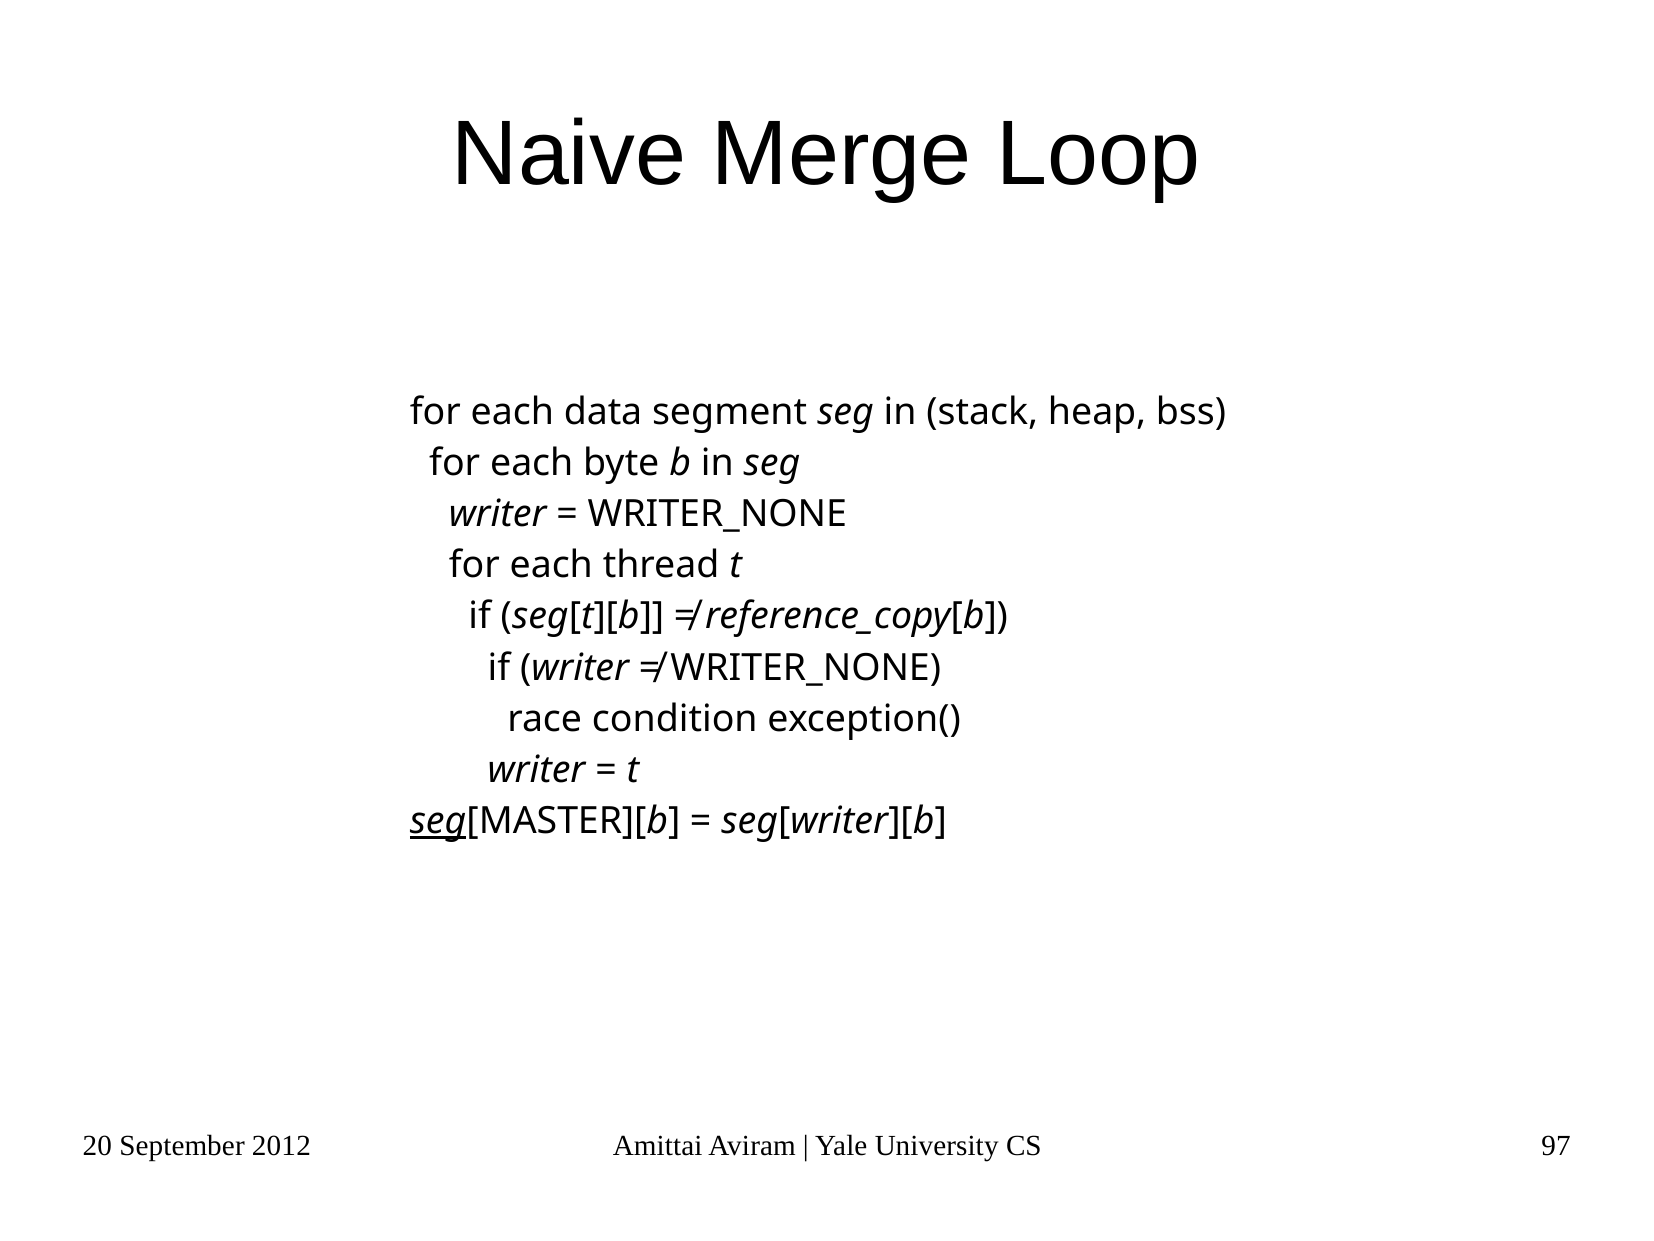

# Naive Merge Loop
for each data segment seg in (stack, heap, bss)
 for each byte b in seg
 writer = WRITER_NONE
 for each thread t
 if (seg[t][b]] ≠ reference_copy[b])
 if (writer ≠ WRITER_NONE)
 race condition exception()
 writer = t
seg[MASTER][b] = seg[writer][b]
97